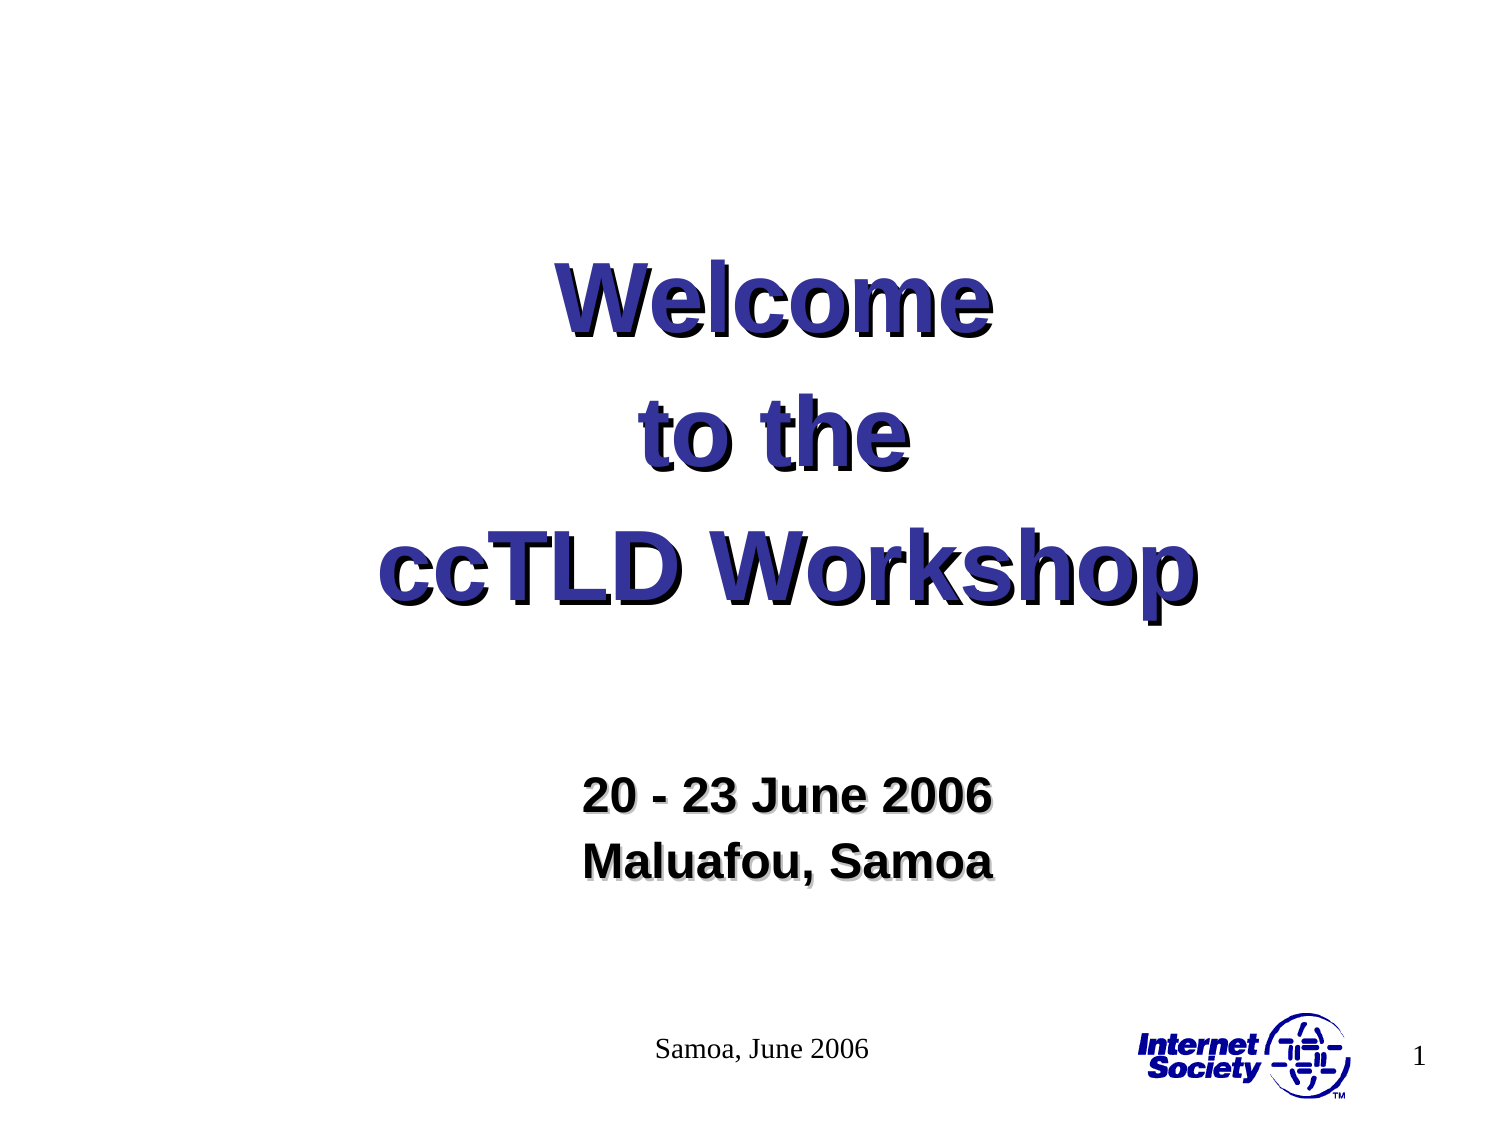

# Welcome to the ccTLD Workshop 20 - 23 June 2006 Maluafou, Samoa